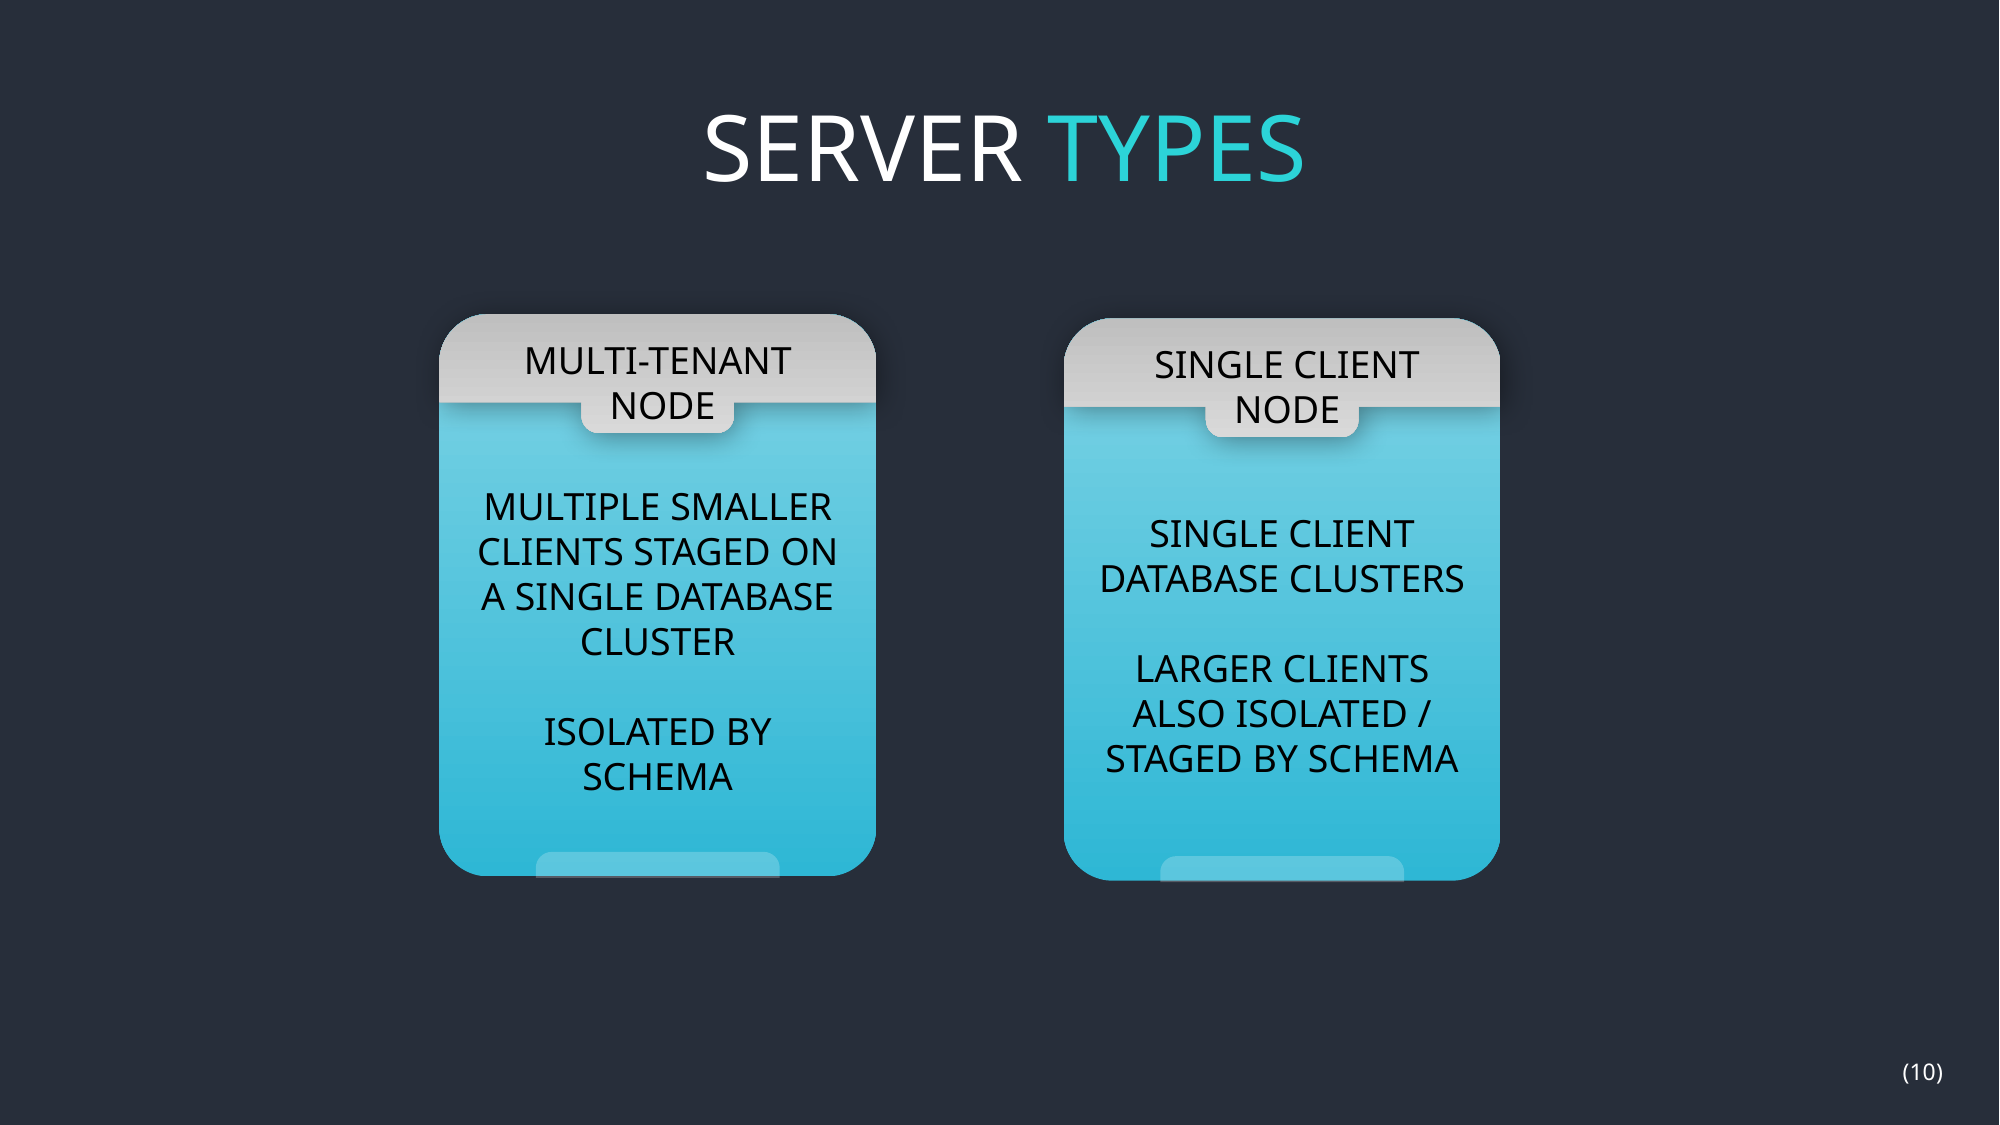

SERVER TYPES
MULTIPLE SMALLER CLIENTS STAGED ON A SINGLE DATABASE CLUSTER
ISOLATED BY SCHEMA
MULTI-TENANT
NODE
SINGLE CLIENT DATABASE CLUSTERS
LARGER CLIENTS ALSO ISOLATED / STAGED BY SCHEMA
SINGLE CLIENT
NODE